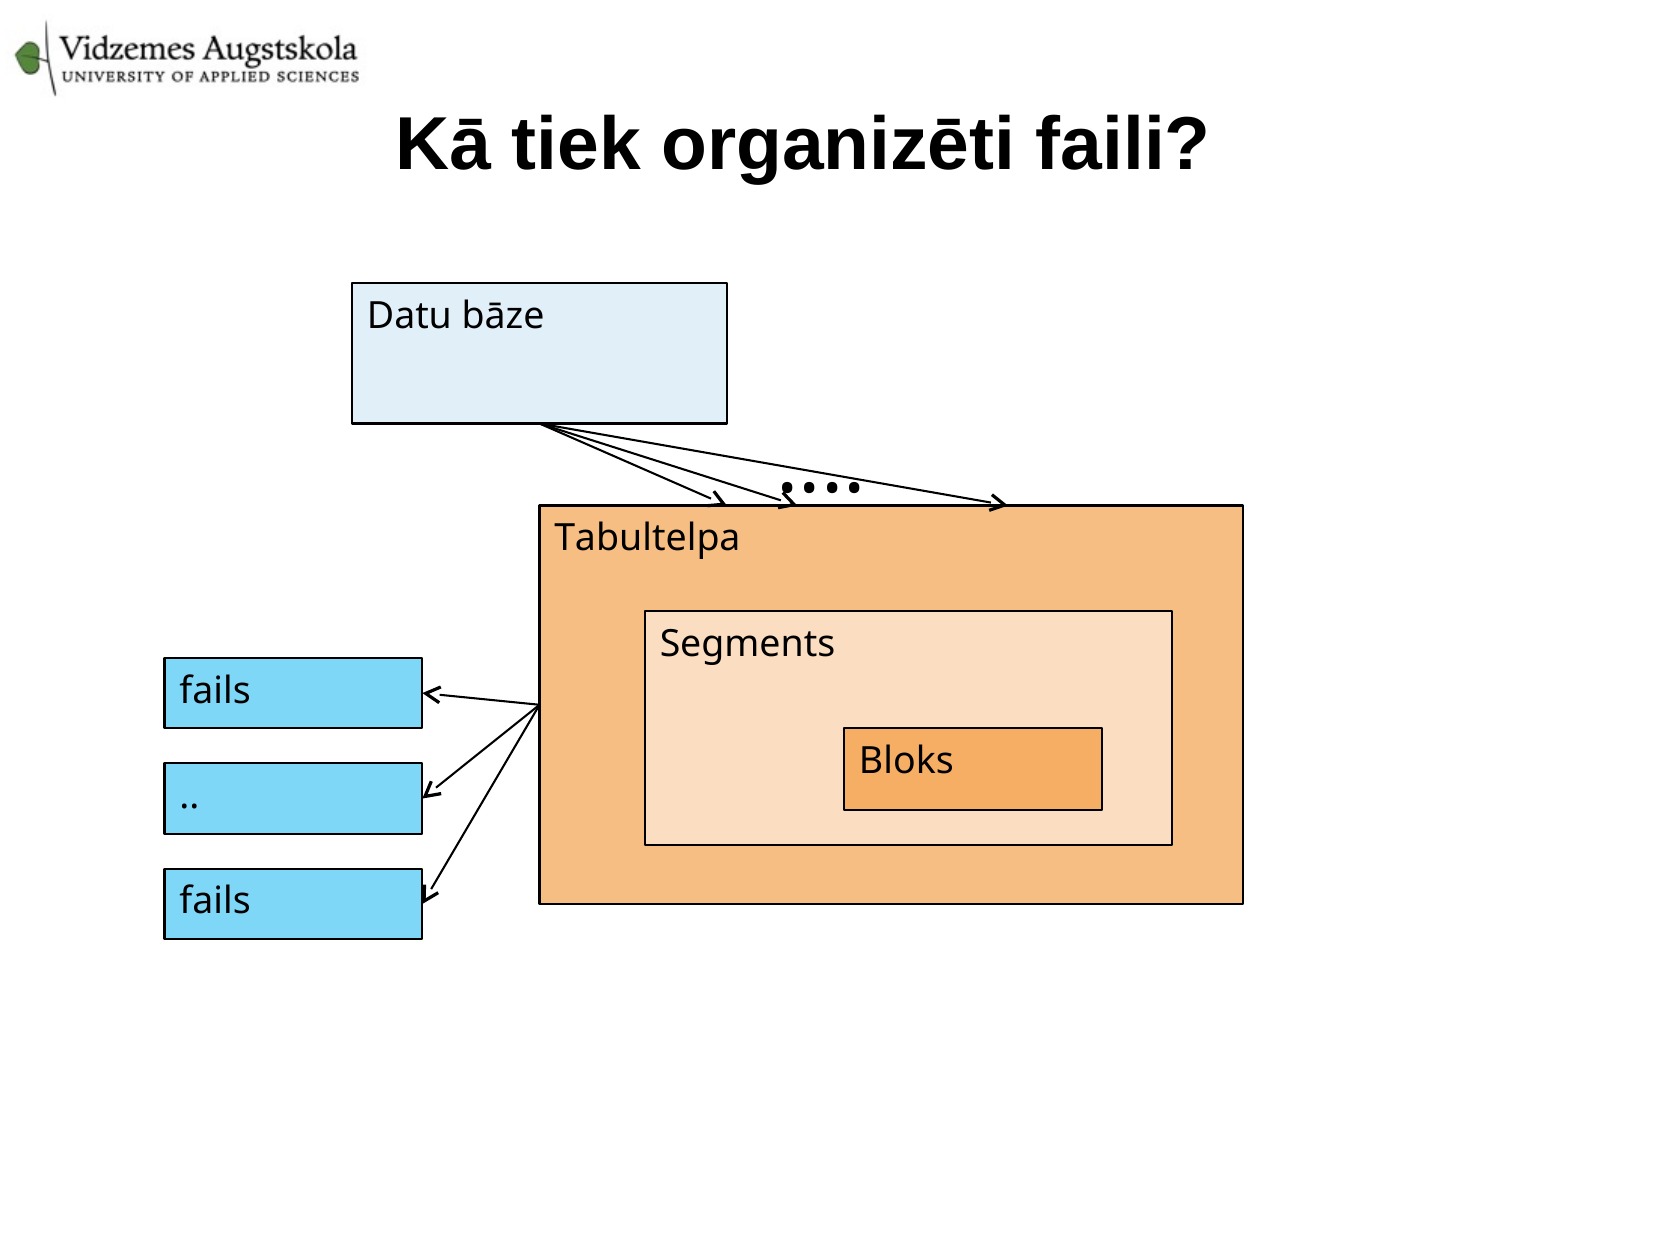

# Kā tiek organizēti faili?
Datu bāze
....
Tabultelpa
Segments
fails
Bloks
..
fails